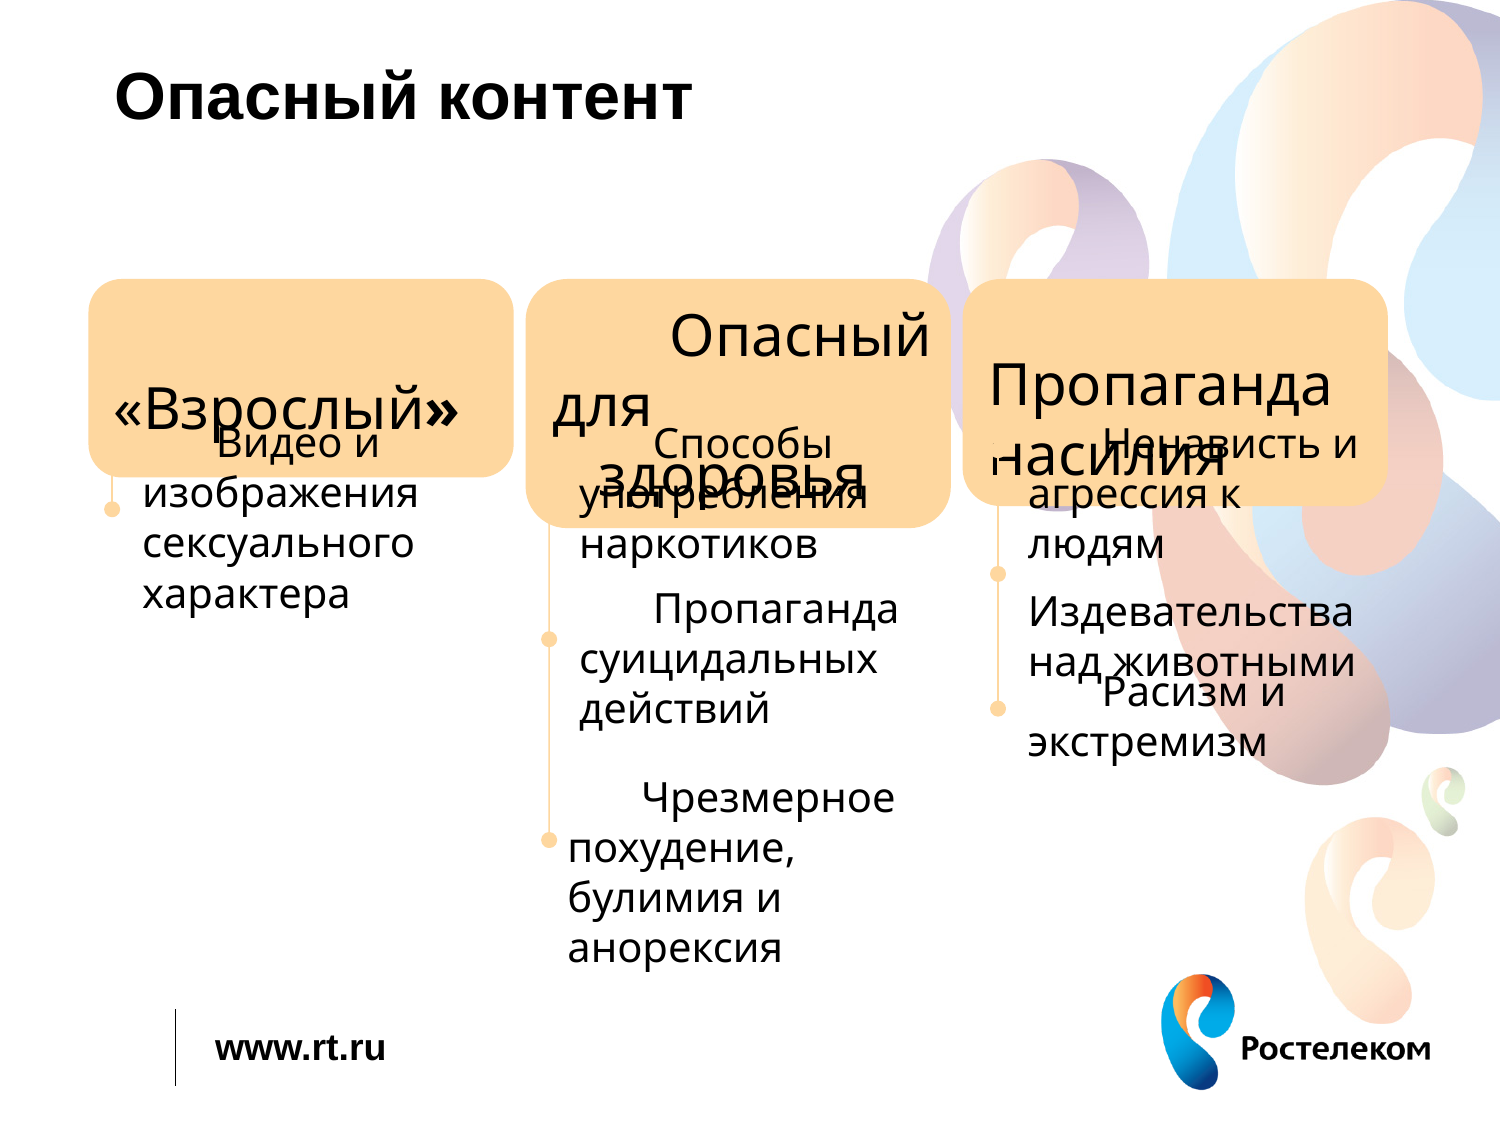

# Опасный контент
	 «Взрослый»
	 Опасный для
 здоровья
	Пропаганда насилия
	Видео и изображения сексуального характера
	Способы употребления наркотиков
	Ненависть и агрессия к людям
	Издевательства над животными
	Пропаганда суицидальных действий
	Расизм и экстремизм
	Чрезмерное похудение, булимия и анорексия